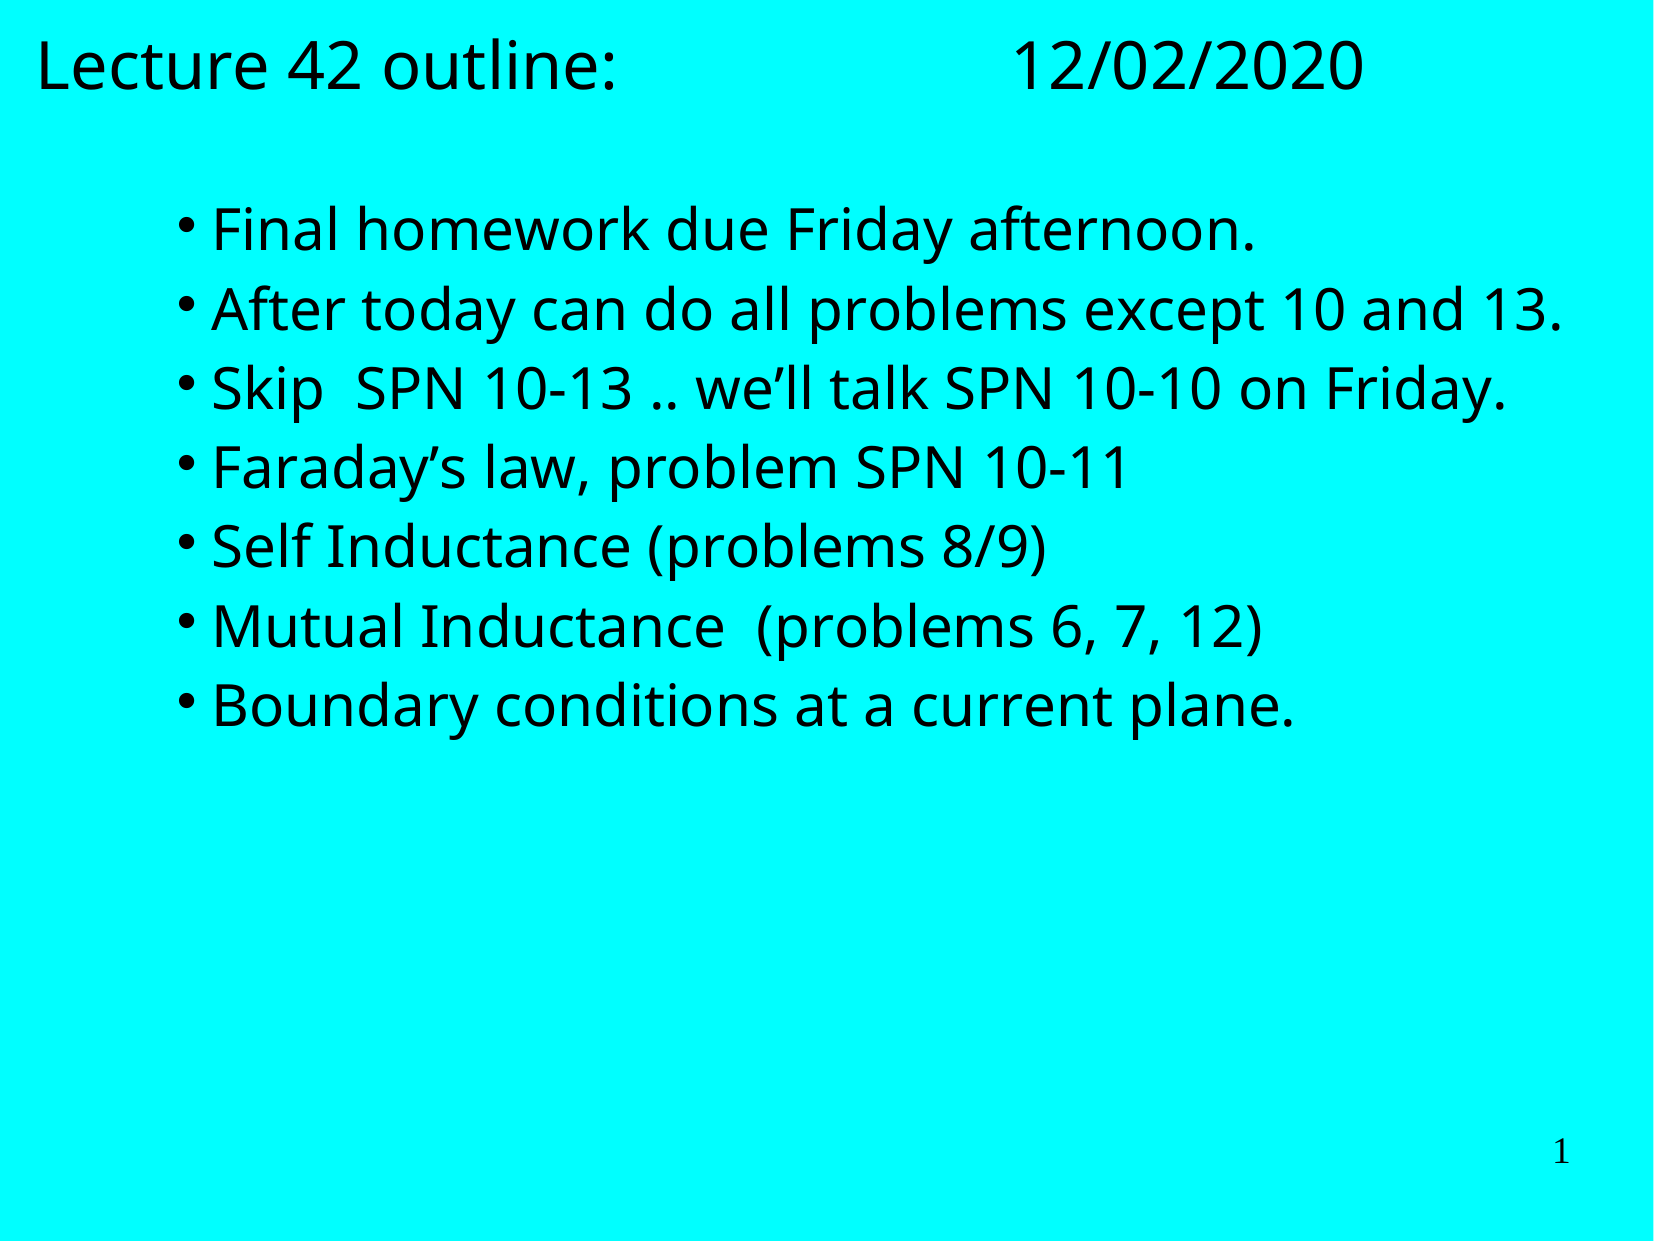

Lecture 42 outline:						12/02/2020
Final homework due Friday afternoon.
After today can do all problems except 10 and 13.
Skip SPN 10-13 .. we’ll talk SPN 10-10 on Friday.
Faraday’s law, problem SPN 10-11
Self Inductance (problems 8/9)
Mutual Inductance (problems 6, 7, 12)
Boundary conditions at a current plane.
1